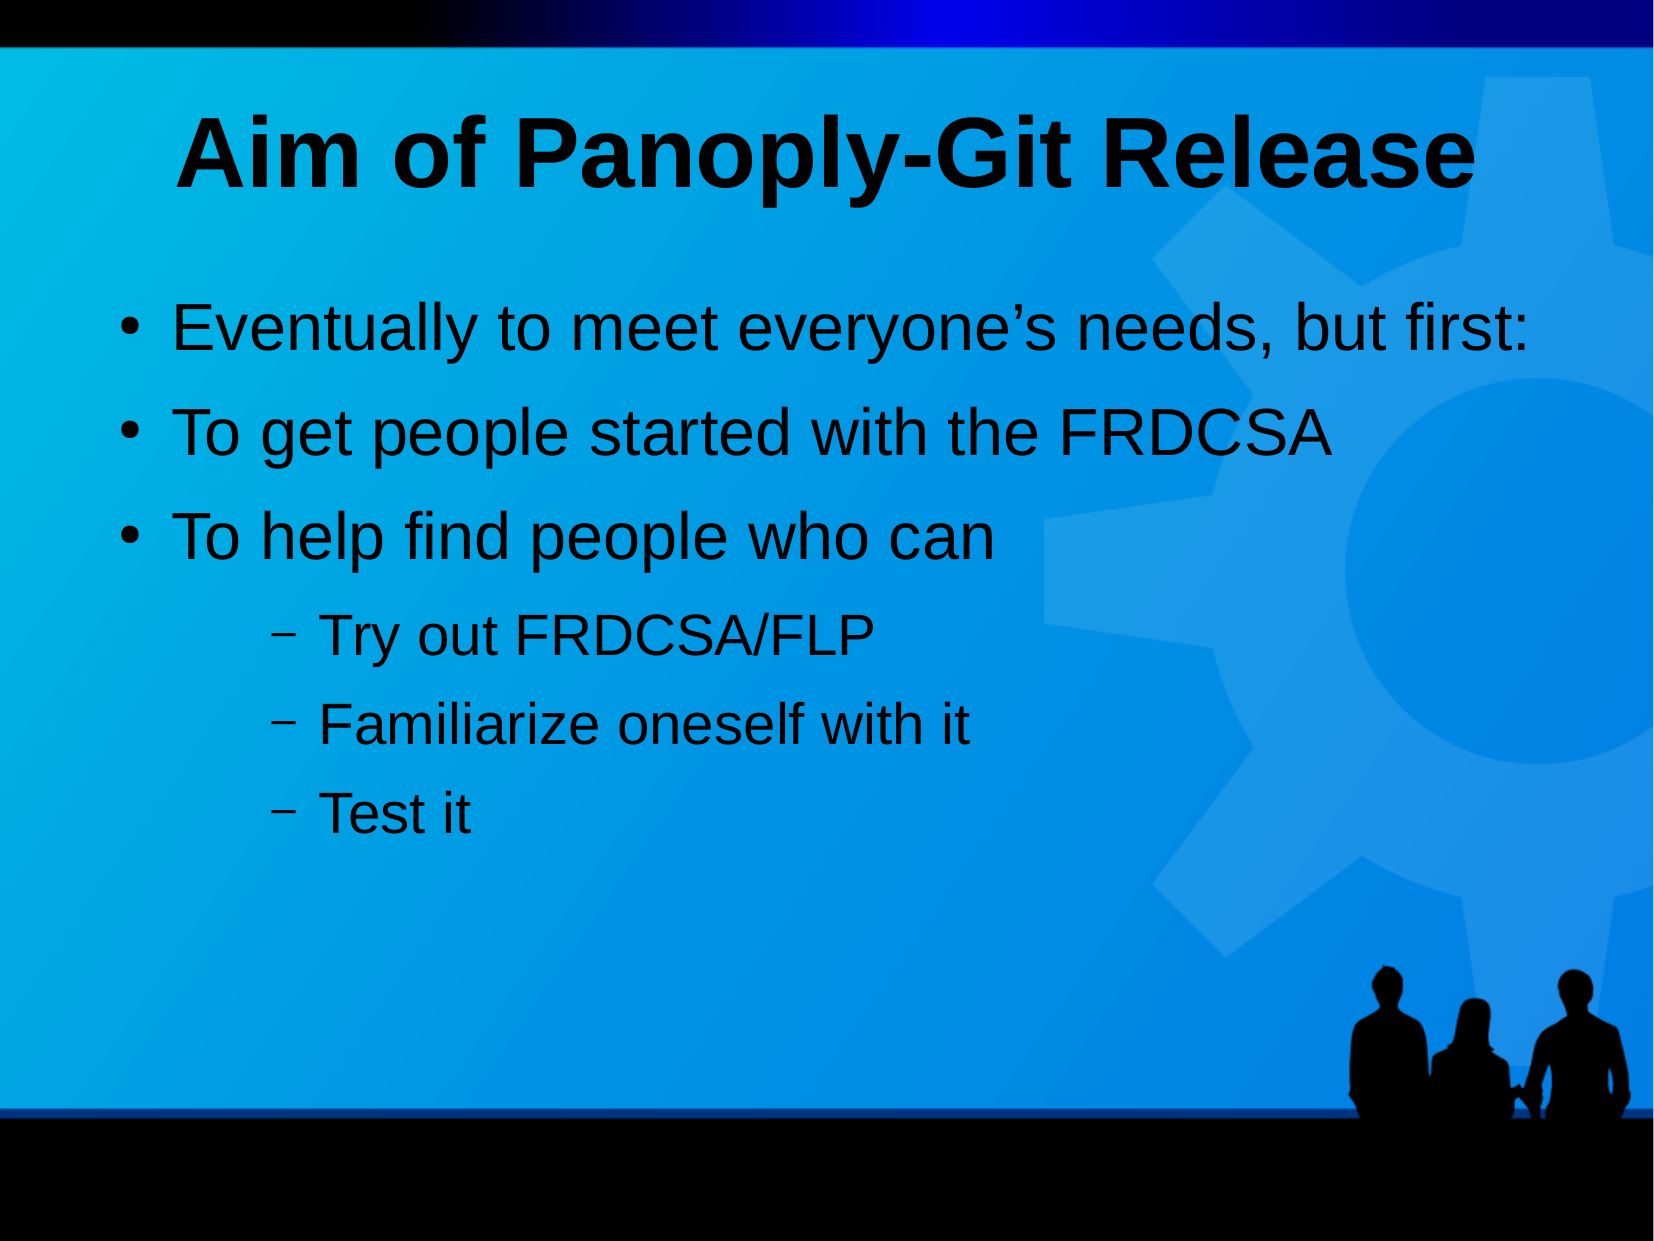

# Aim of Panoply-Git Release
Eventually to meet everyone’s needs, but first:
To get people started with the FRDCSA
To help find people who can
Try out FRDCSA/FLP
Familiarize oneself with it
Test it